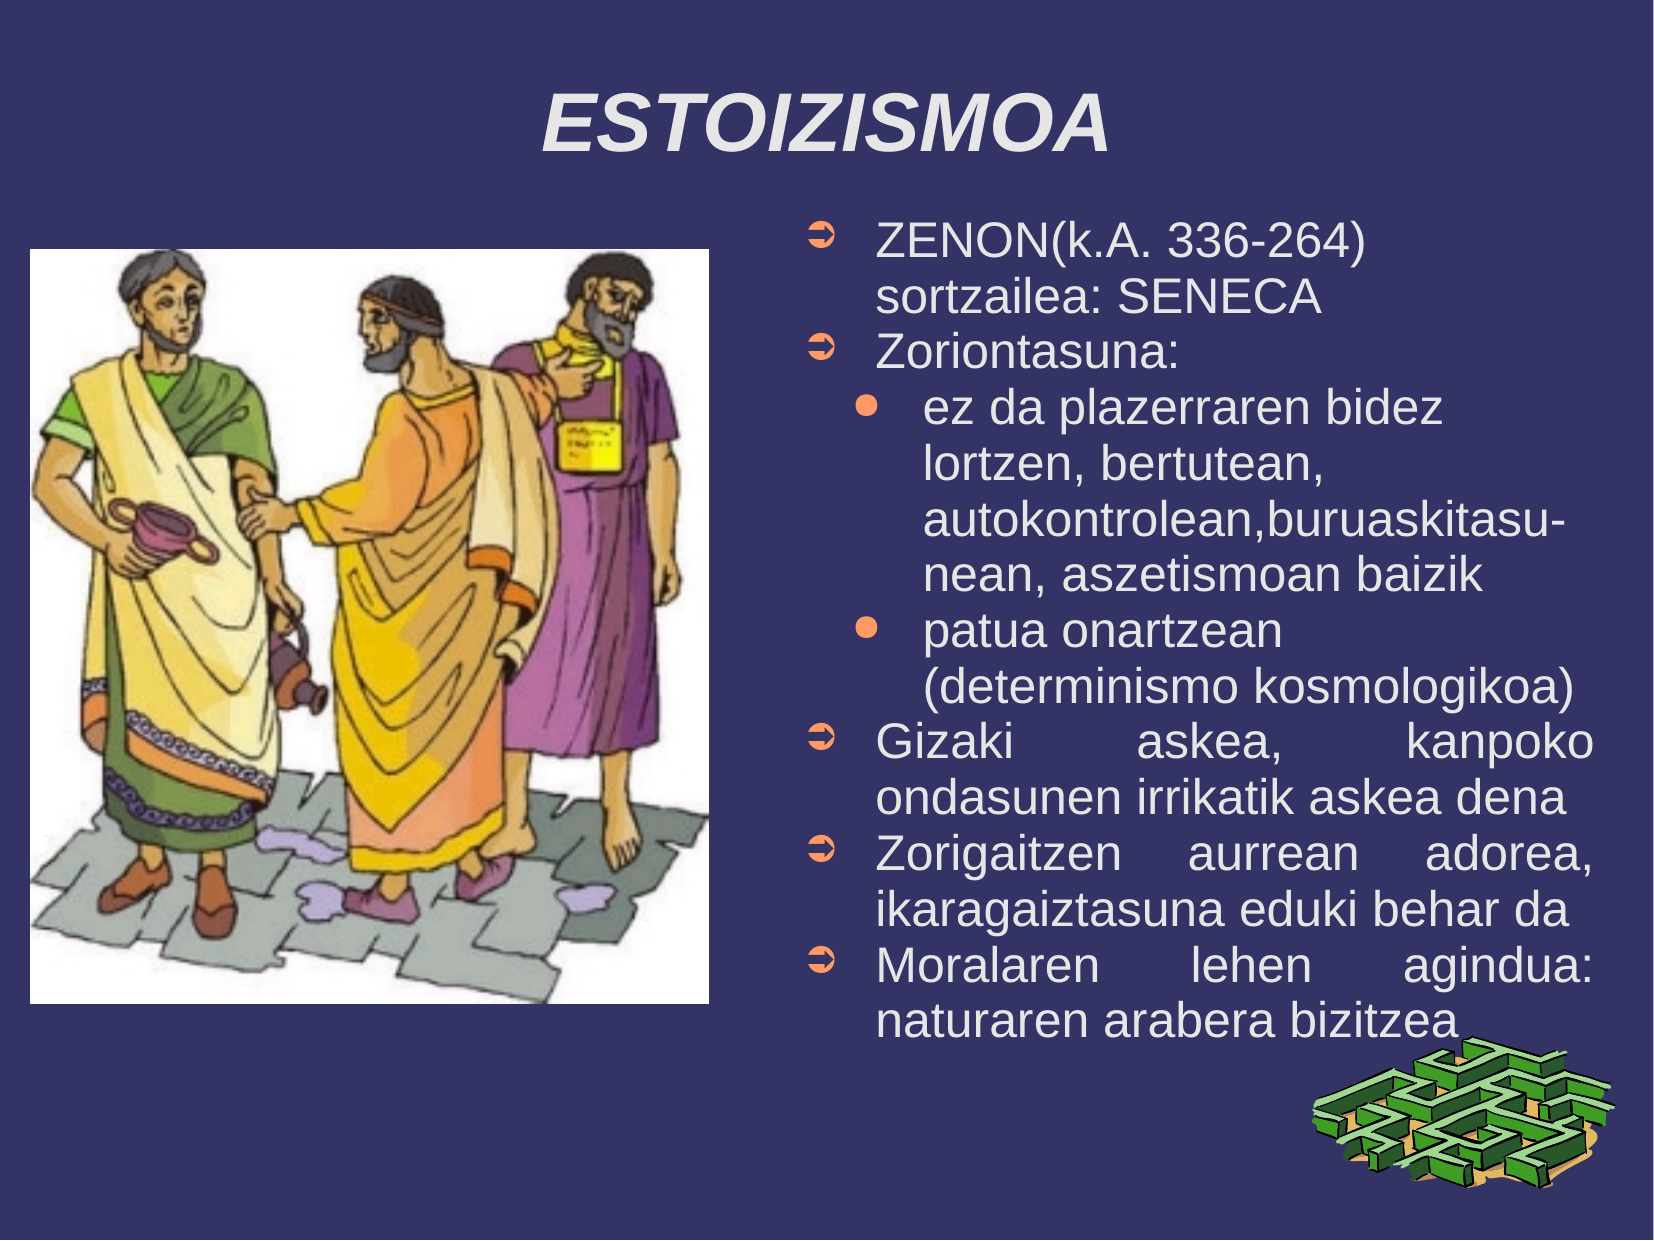

# ESTOIZISMOA
ZENON(k.A. 336-264) sortzailea: SENECA
Zoriontasuna:
ez da plazerraren bidez lortzen, bertutean, autokontrolean,buruaskitasu- nean, aszetismoan baizik
patua onartzean (determinismo kosmologikoa)
Gizaki askea, kanpoko ondasunen irrikatik askea dena
Zorigaitzen aurrean adorea, ikaragaiztasuna eduki behar da
Moralaren lehen agindua: naturaren arabera bizitzea